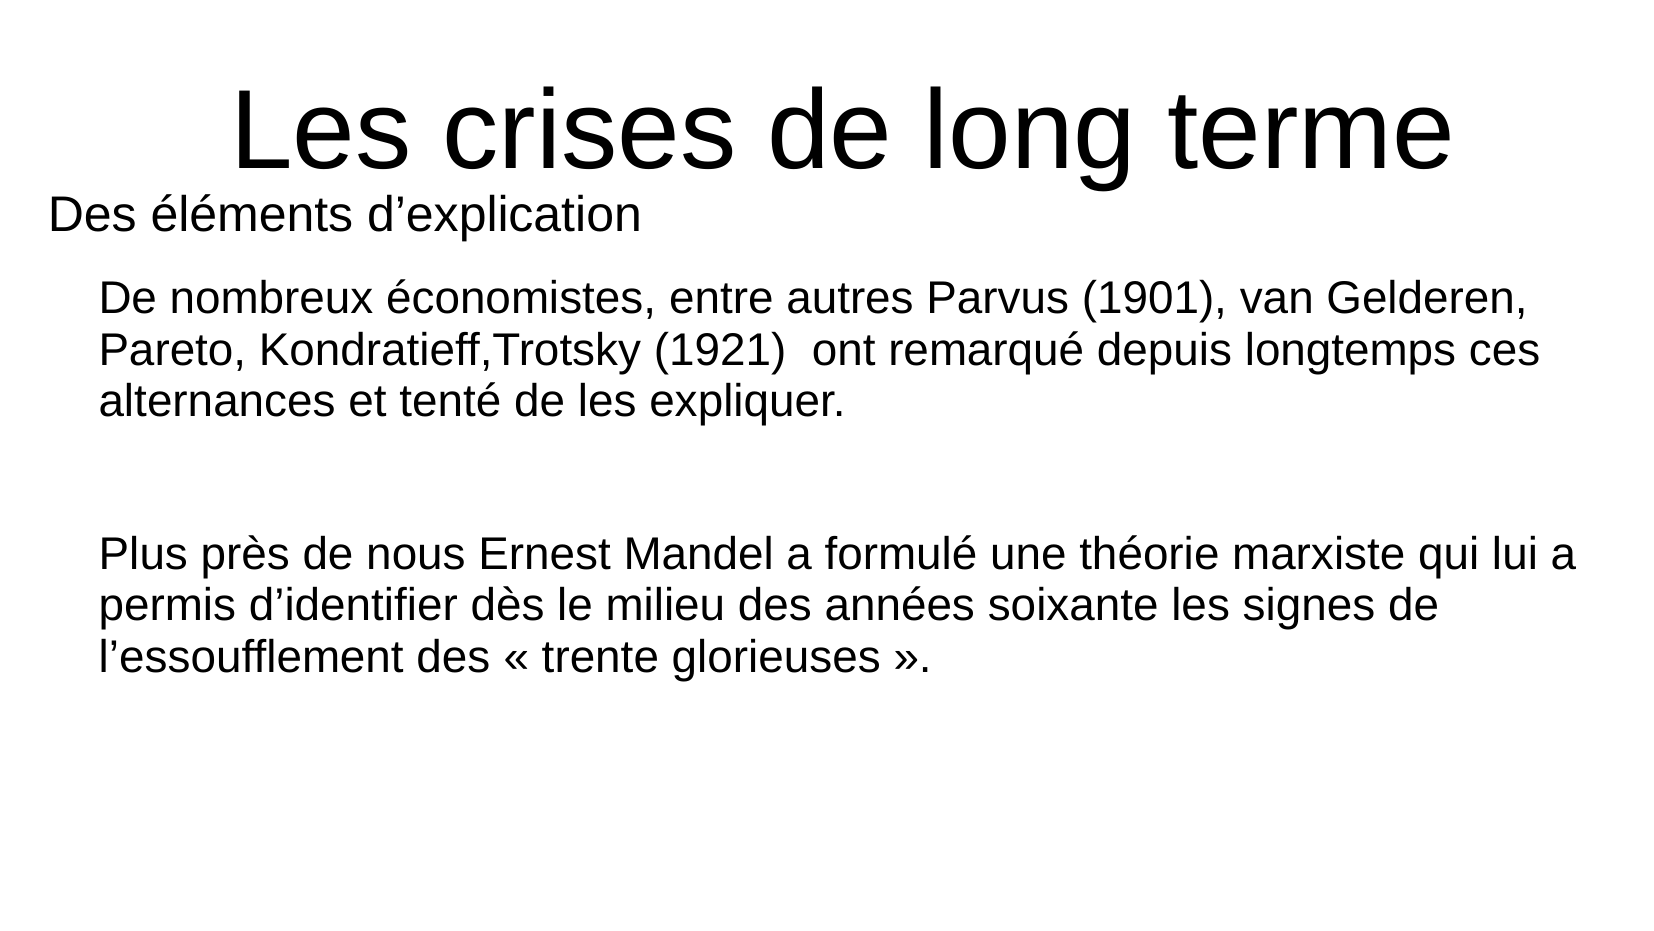

# Les crises de long terme
Des éléments d’explication
De nombreux économistes, entre autres Parvus (1901), van Gelderen, Pareto, Kondratieff,Trotsky (1921) ont remarqué depuis longtemps ces alternances et tenté de les expliquer.
Plus près de nous Ernest Mandel a formulé une théorie marxiste qui lui a permis d’identifier dès le milieu des années soixante les signes de l’essoufflement des « trente glorieuses ».